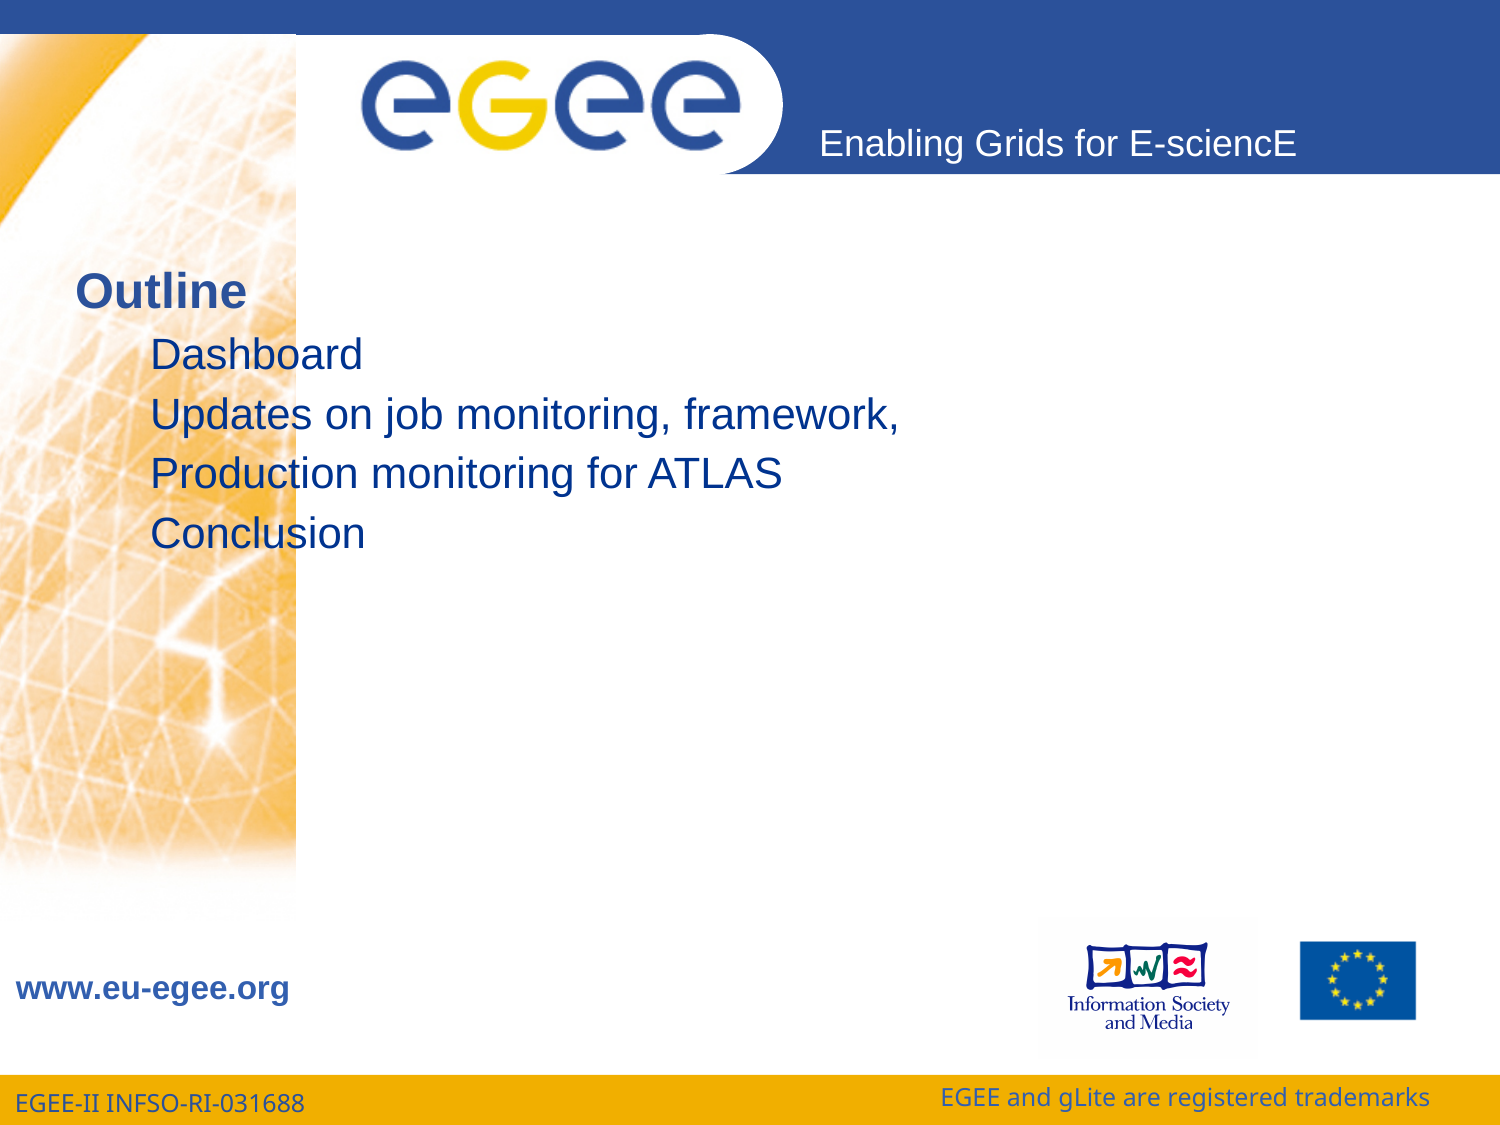

Outline
Dashboard
Updates on job monitoring, framework,
Production monitoring for ATLAS
Conclusion
#